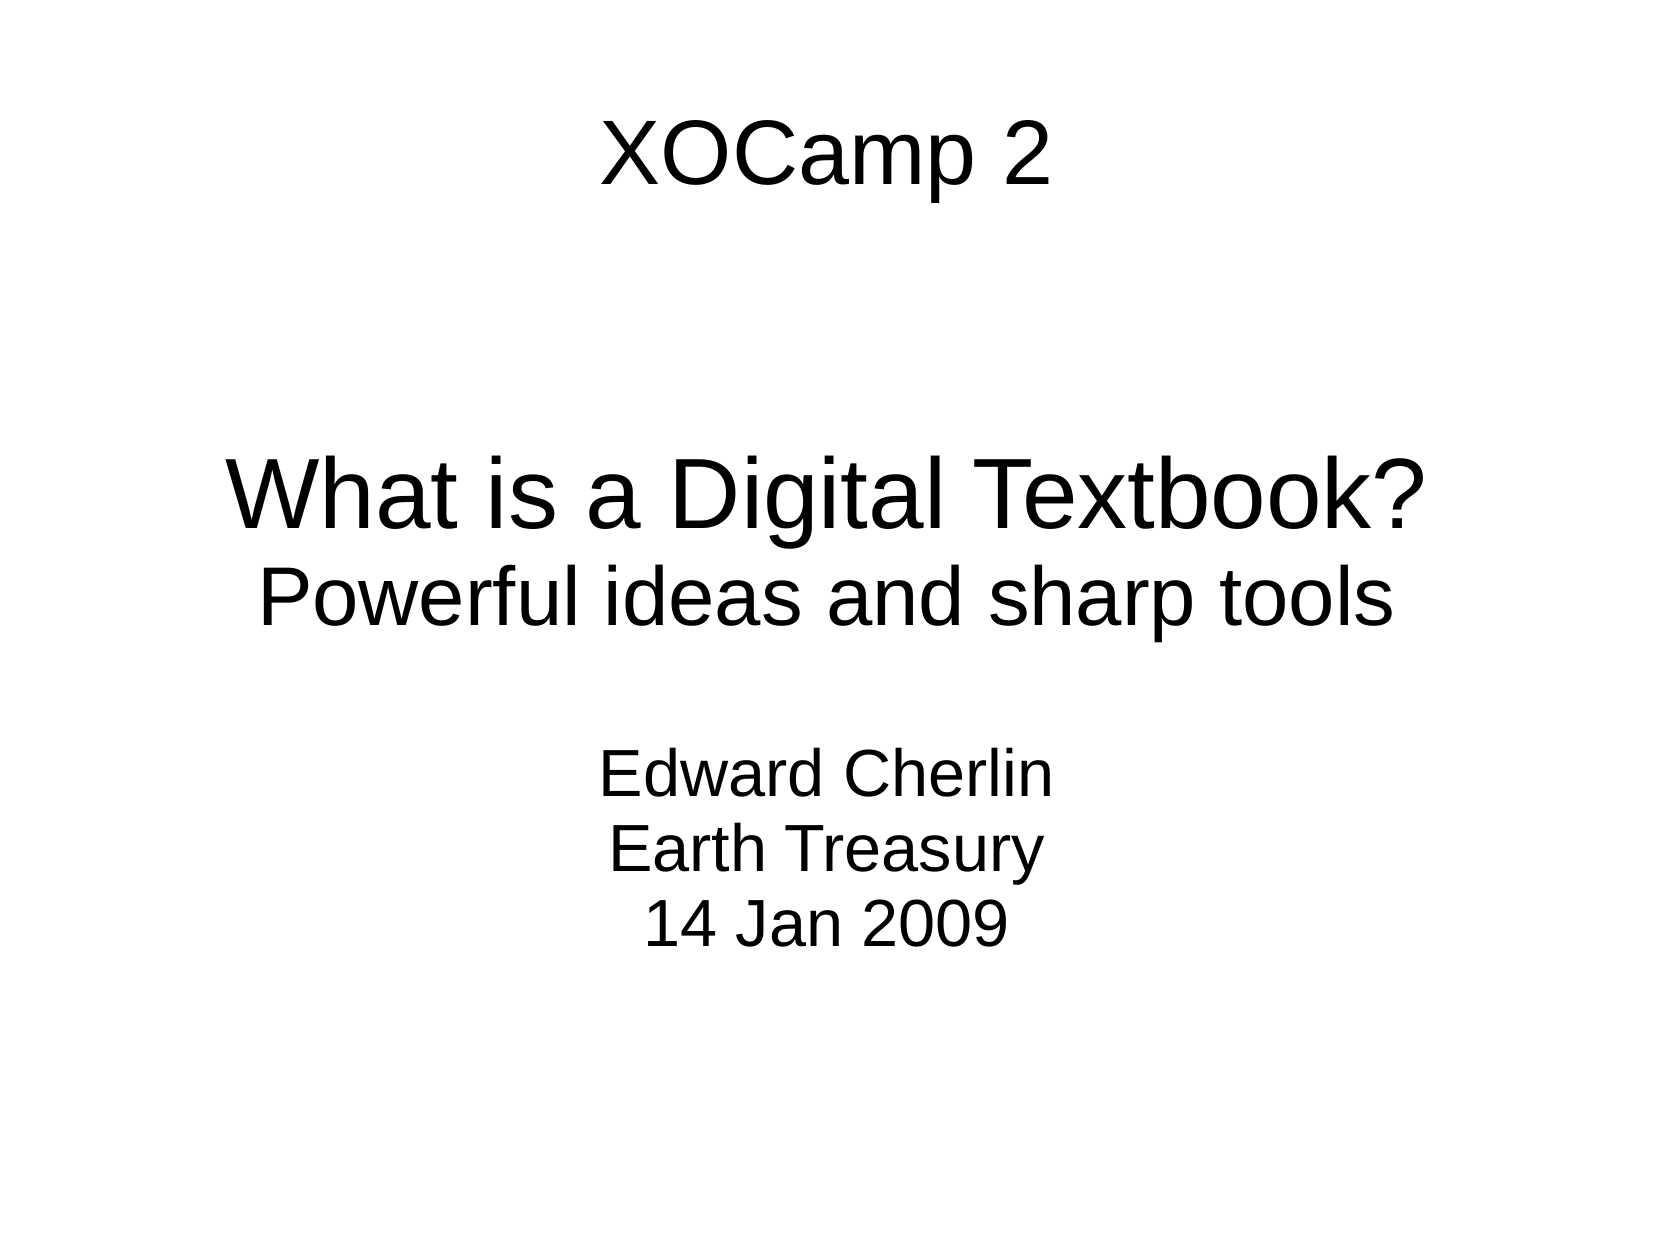

# XOCamp 2
What is a Digital Textbook?
Powerful ideas and sharp tools
Edward Cherlin
Earth Treasury
14 Jan 2009